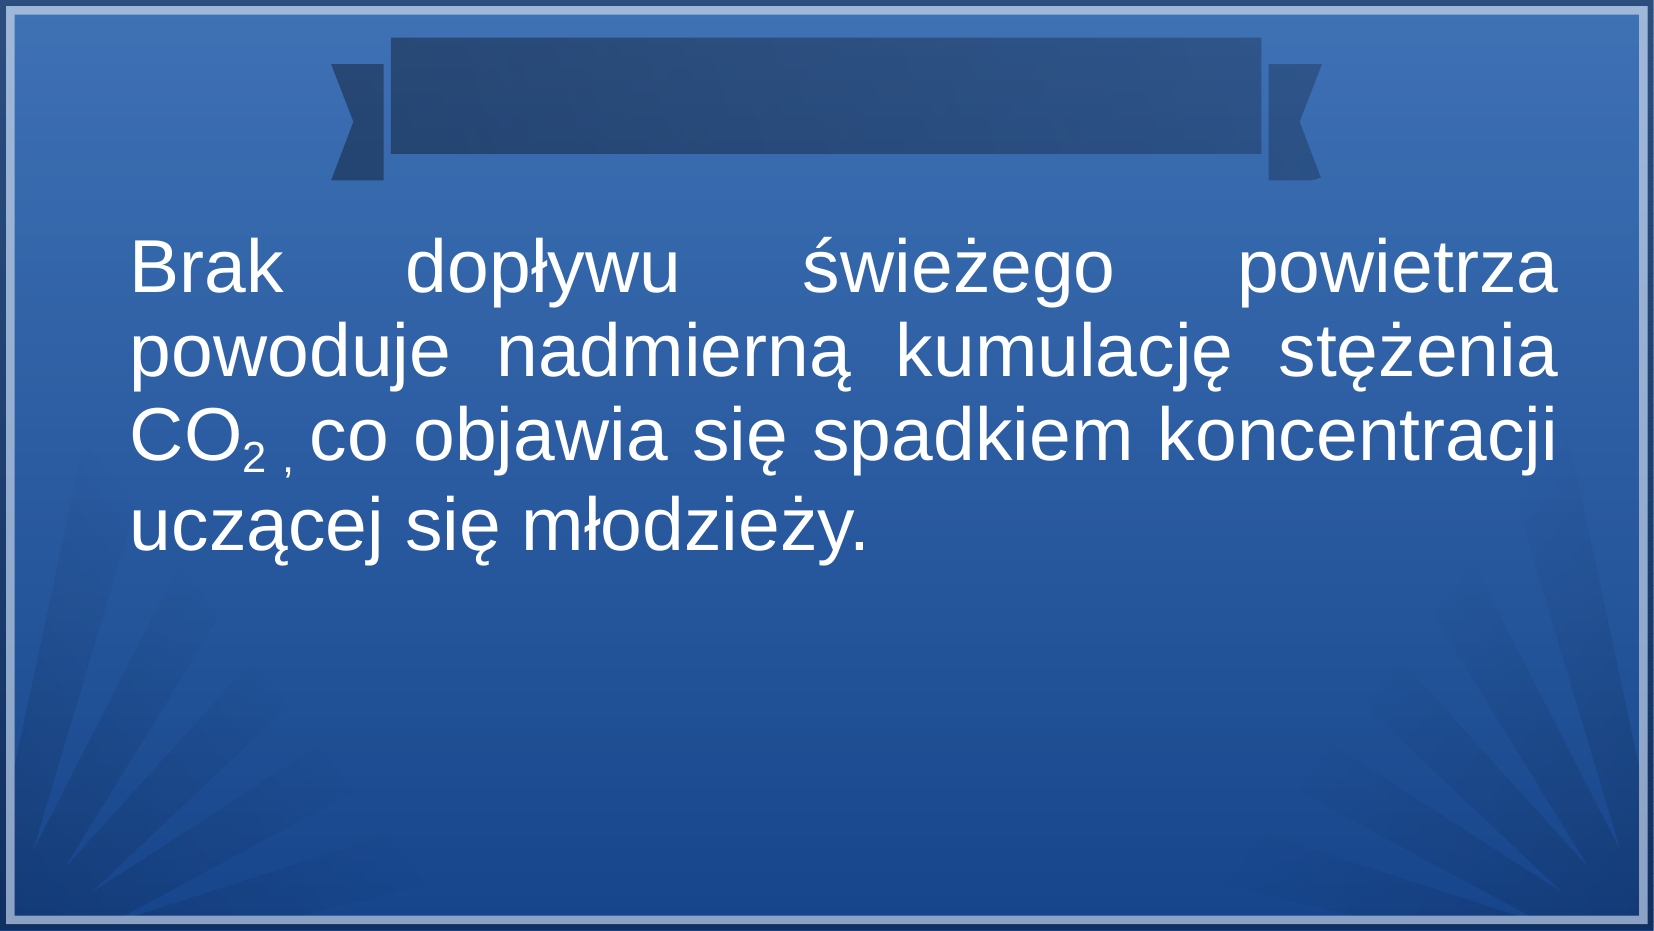

#
Brak dopływu świeżego powietrza powoduje nadmierną kumulację stężenia CO2 , co objawia się spadkiem koncentracji uczącej się młodzieży.